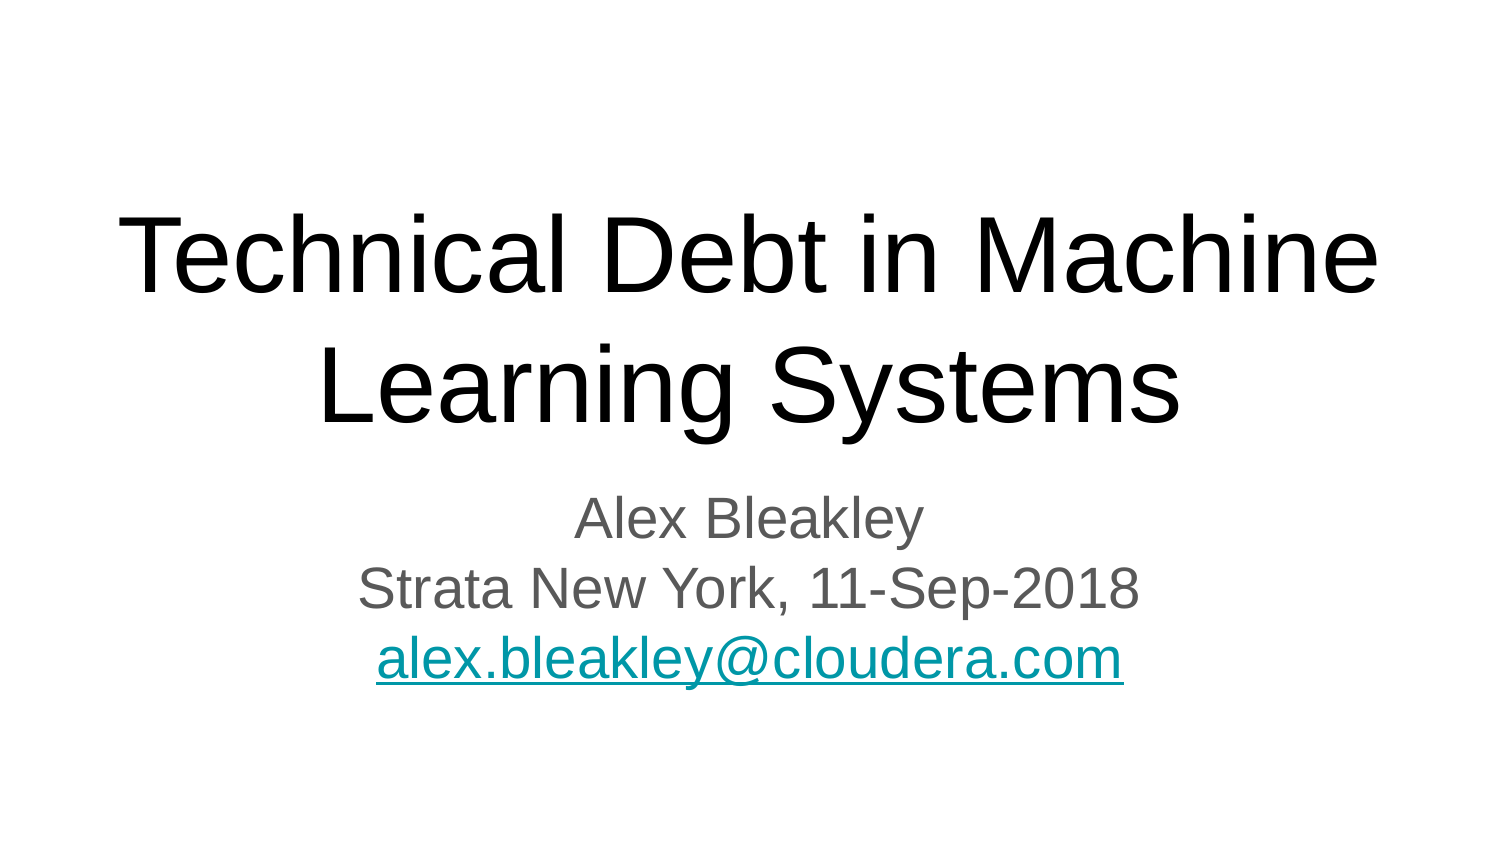

# Technical Debt in Machine Learning Systems
Alex Bleakley
Strata New York, 11-Sep-2018
alex.bleakley@cloudera.com